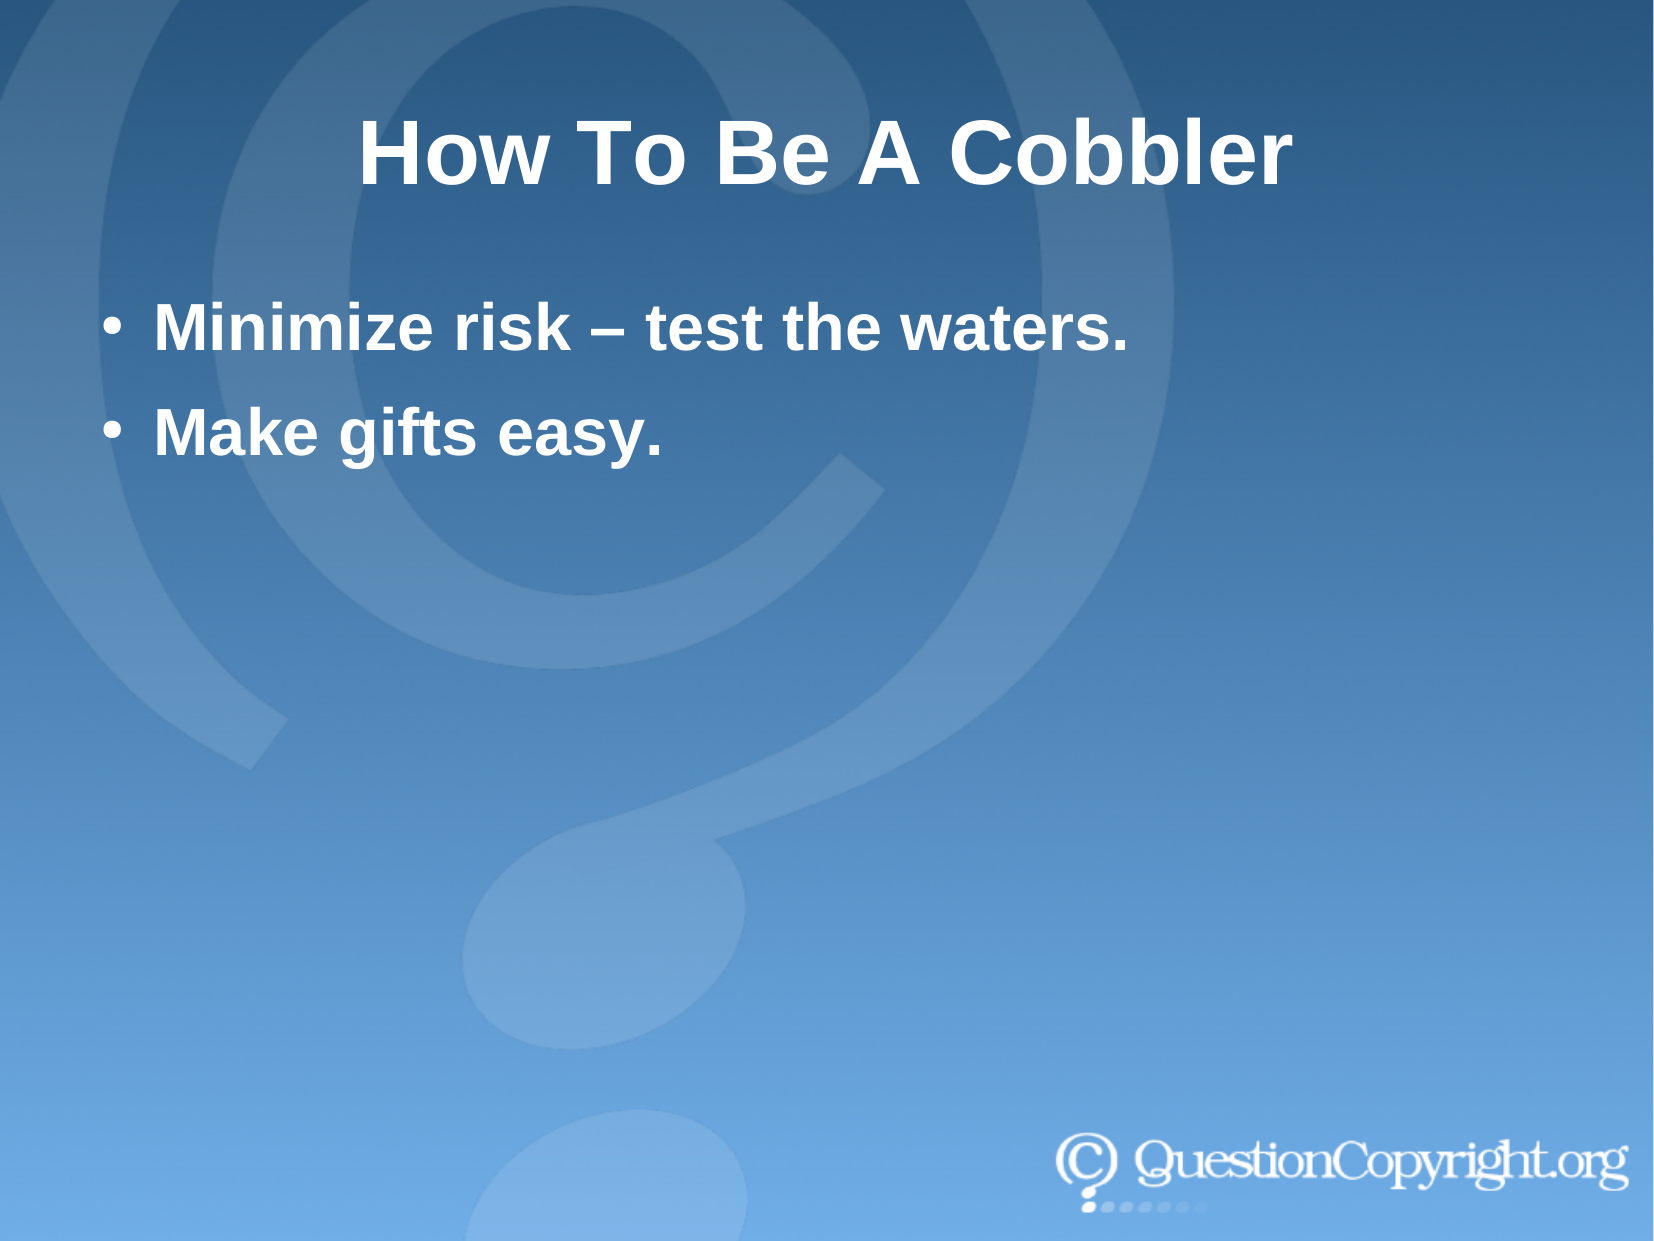

# How To Be A Cobbler
Minimize risk – test the waters.
Make gifts easy.